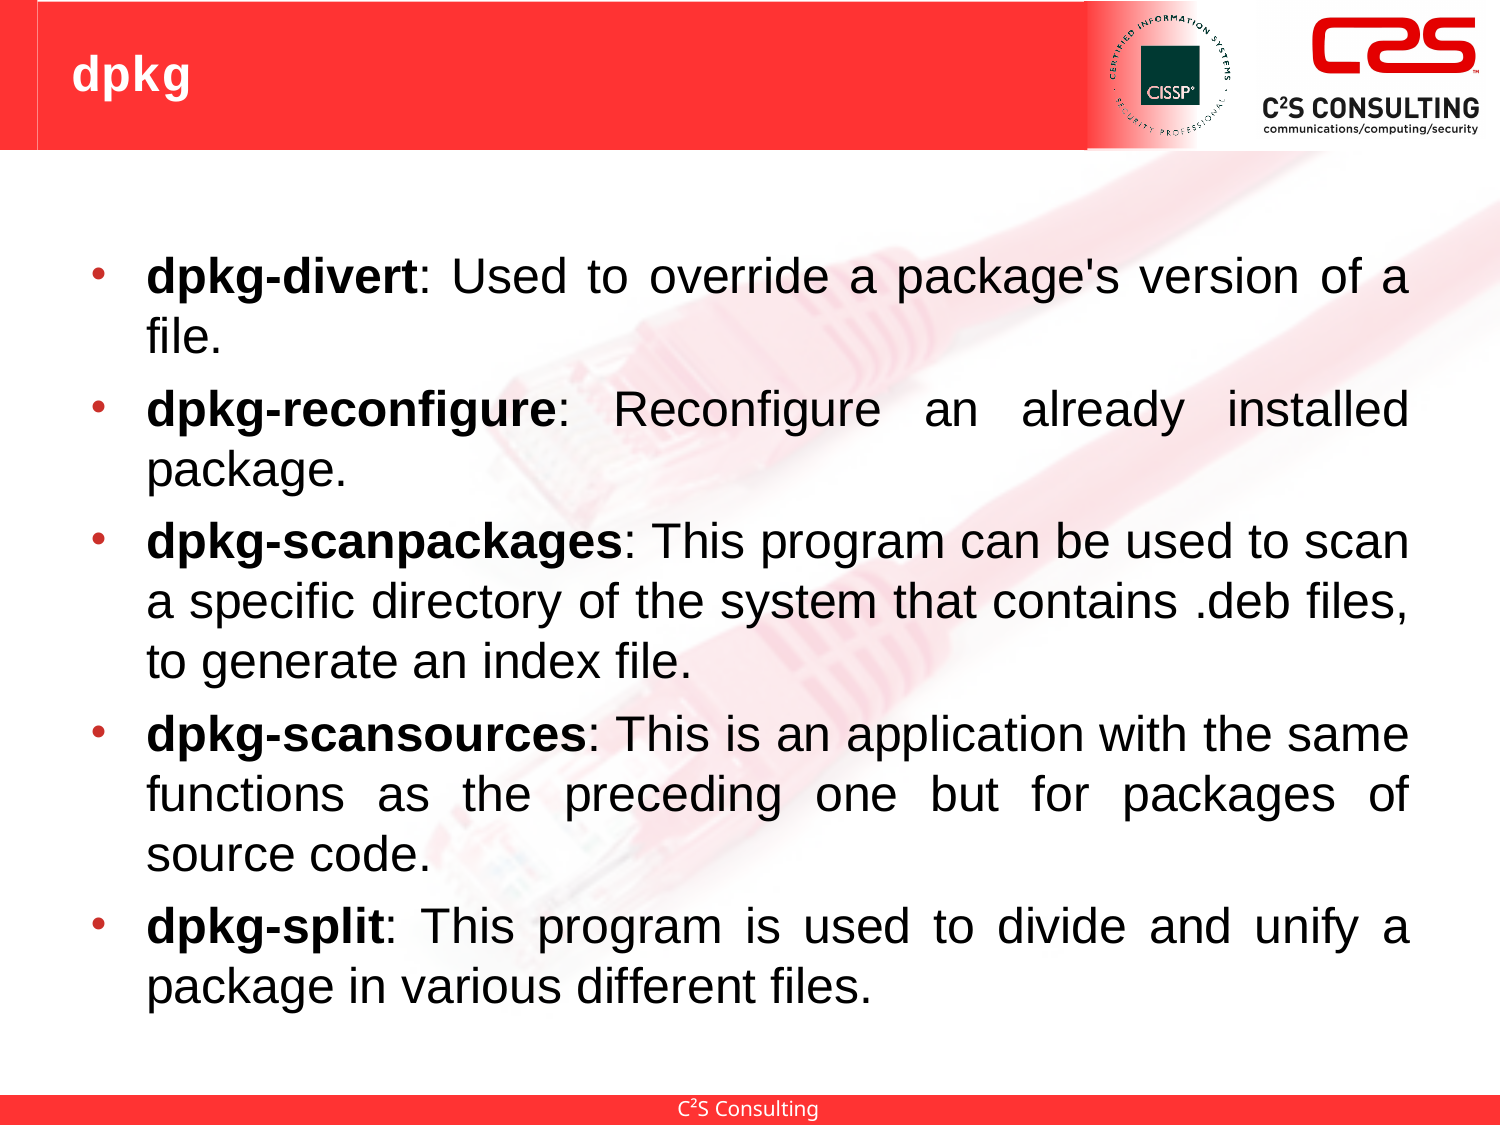

# dpkg
dpkg-divert: Used to override a package's version of a file.
dpkg-reconfigure: Reconfigure an already installed package.
dpkg-scanpackages: This program can be used to scan a specific directory of the system that contains .deb files, to generate an index file.
dpkg-scansources: This is an application with the same functions as the preceding one but for packages of source code.
dpkg-split: This program is used to divide and unify a package in various different files.